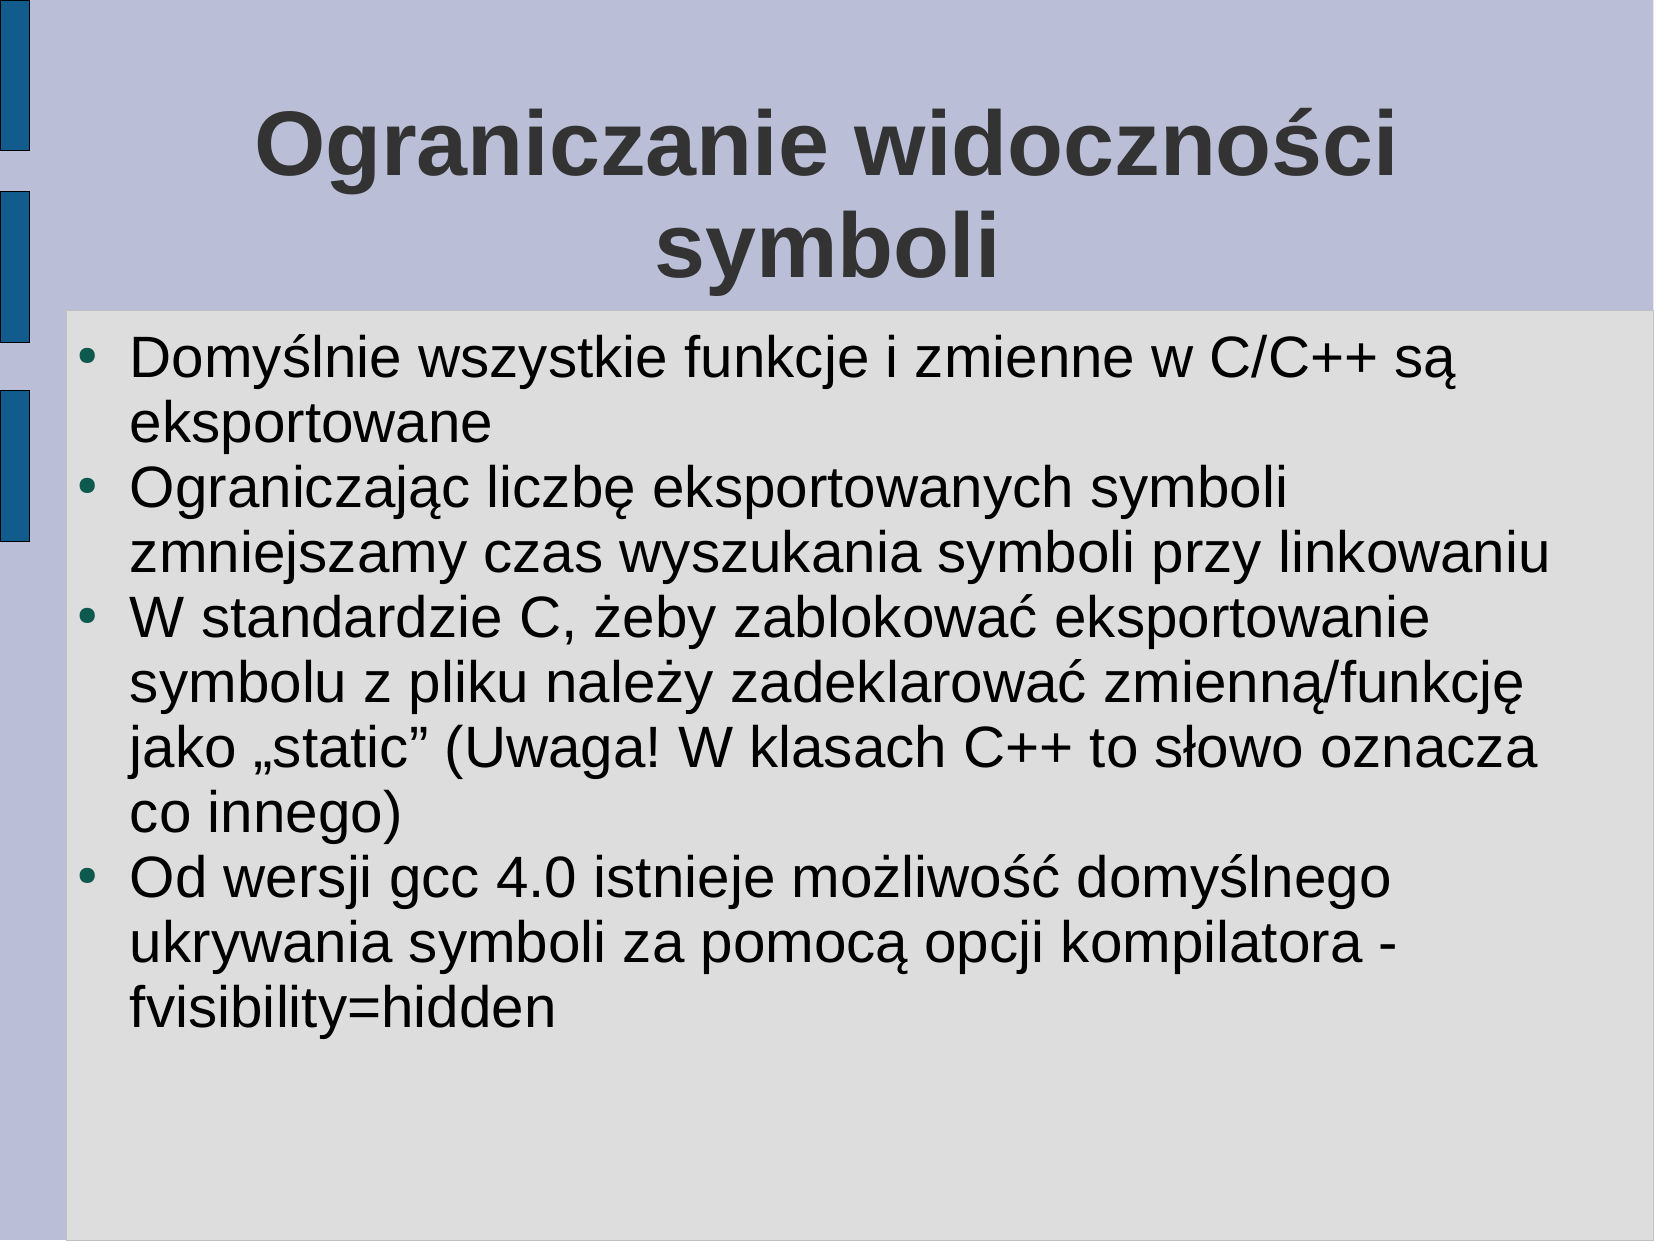

# Ograniczanie widoczności symboli
Domyślnie wszystkie funkcje i zmienne w C/C++ są eksportowane
Ograniczając liczbę eksportowanych symboli zmniejszamy czas wyszukania symboli przy linkowaniu
W standardzie C, żeby zablokować eksportowanie symbolu z pliku należy zadeklarować zmienną/funkcję jako „static” (Uwaga! W klasach C++ to słowo oznacza co innego)
Od wersji gcc 4.0 istnieje możliwość domyślnego ukrywania symboli za pomocą opcji kompilatora -fvisibility=hidden